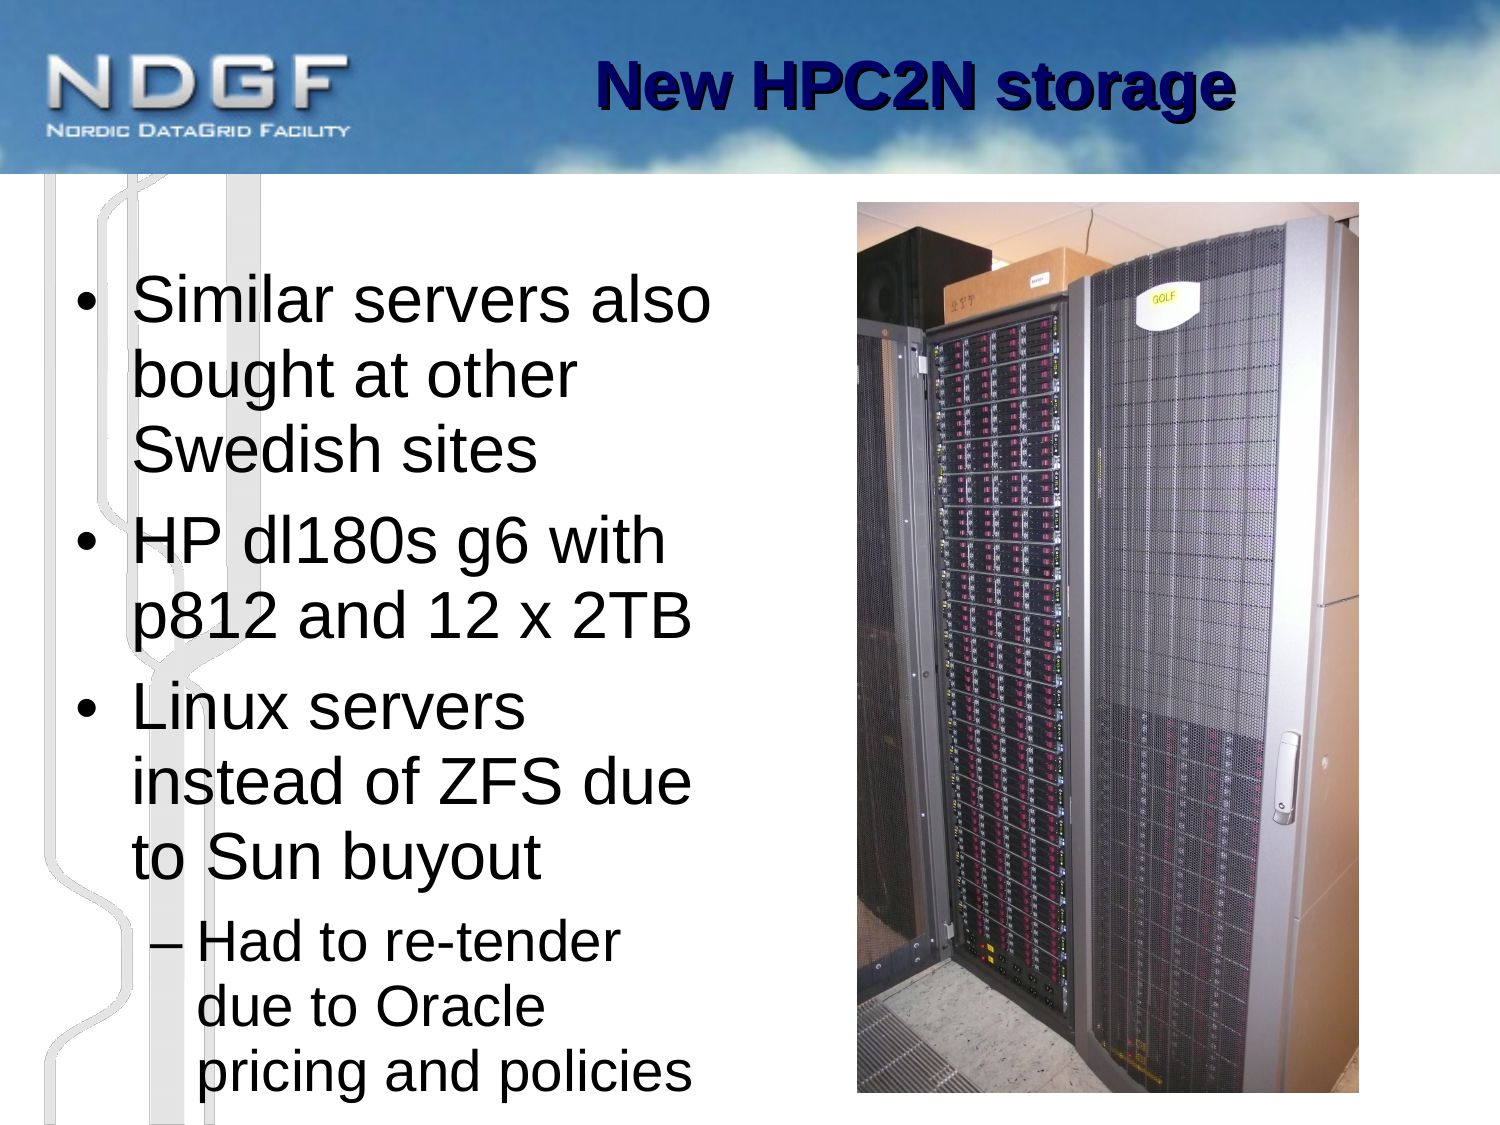

# New HPC2N storage
Similar servers also bought at other Swedish sites
HP dl180s g6 with p812 and 12 x 2TB
Linux servers instead of ZFS due to Sun buyout
Had to re-tender due to Oracle pricing and policies